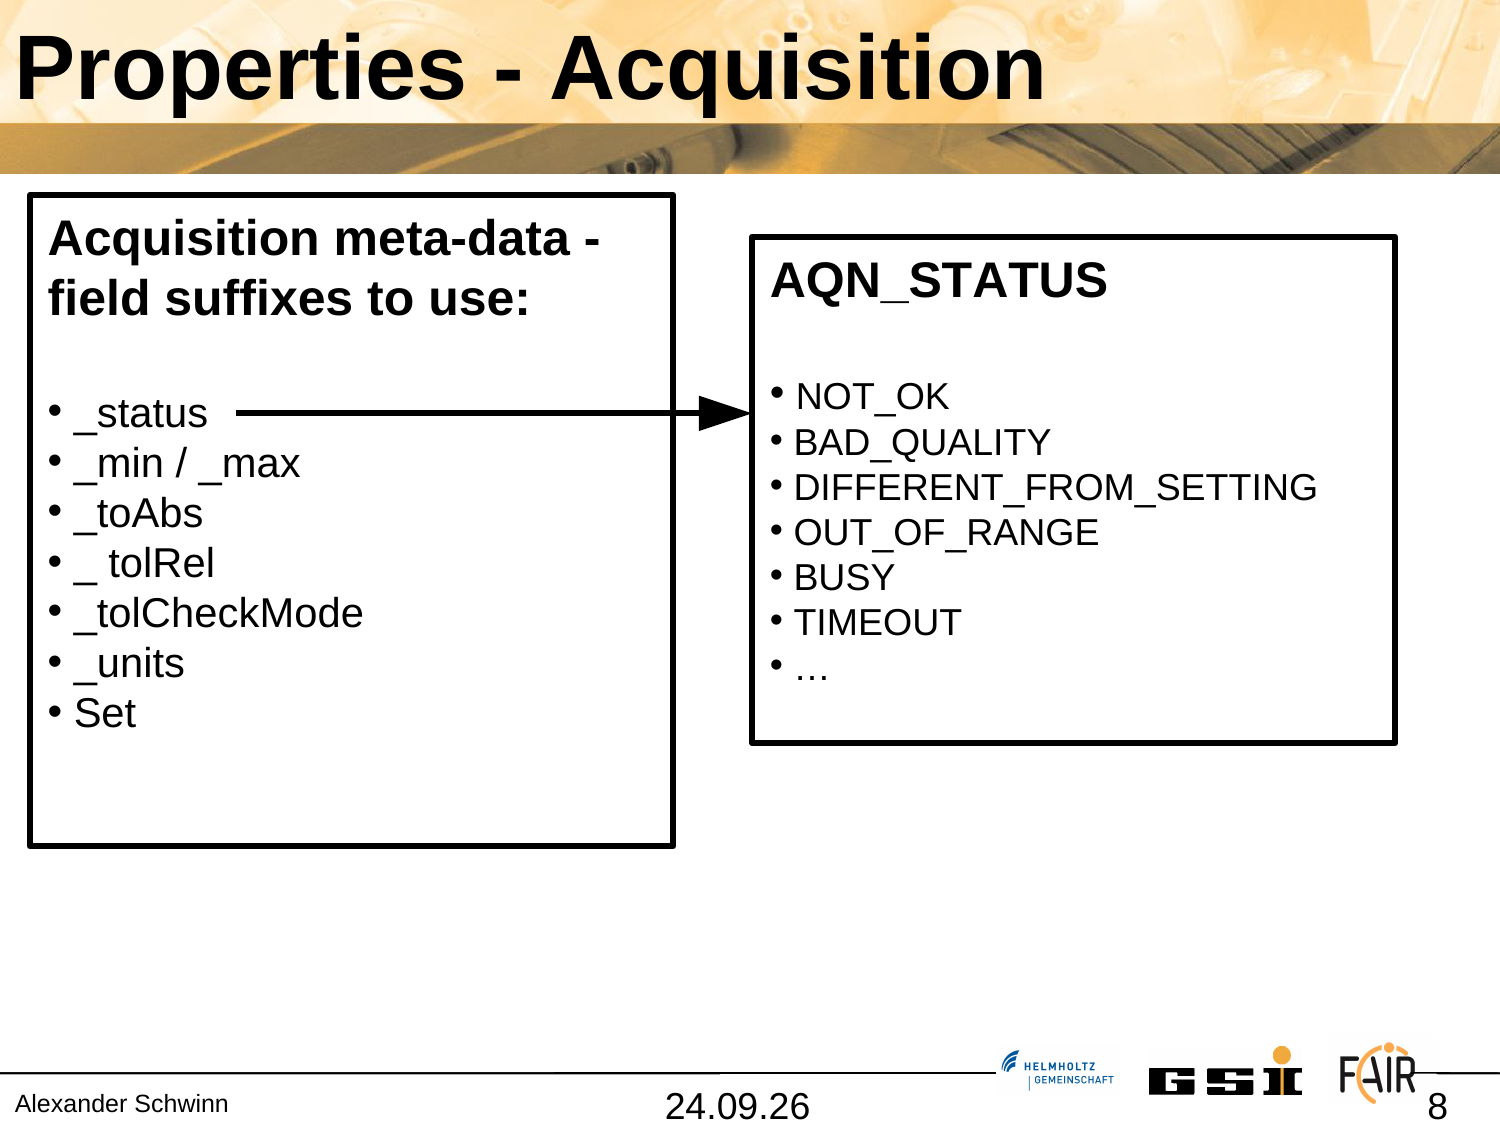

# Properties - Acquisition
Acquisition meta-data -
field suffixes to use:
 _status
 _min / _max
 _toAbs
 _ tolRel
 _tolCheckMode
 _units
 Set
AQN_STATUS
 NOT_OK
 BAD_QUALITY
 DIFFERENT_FROM_SETTING
 OUT_OF_RANGE
 BUSY
 TIMEOUT
 …
8